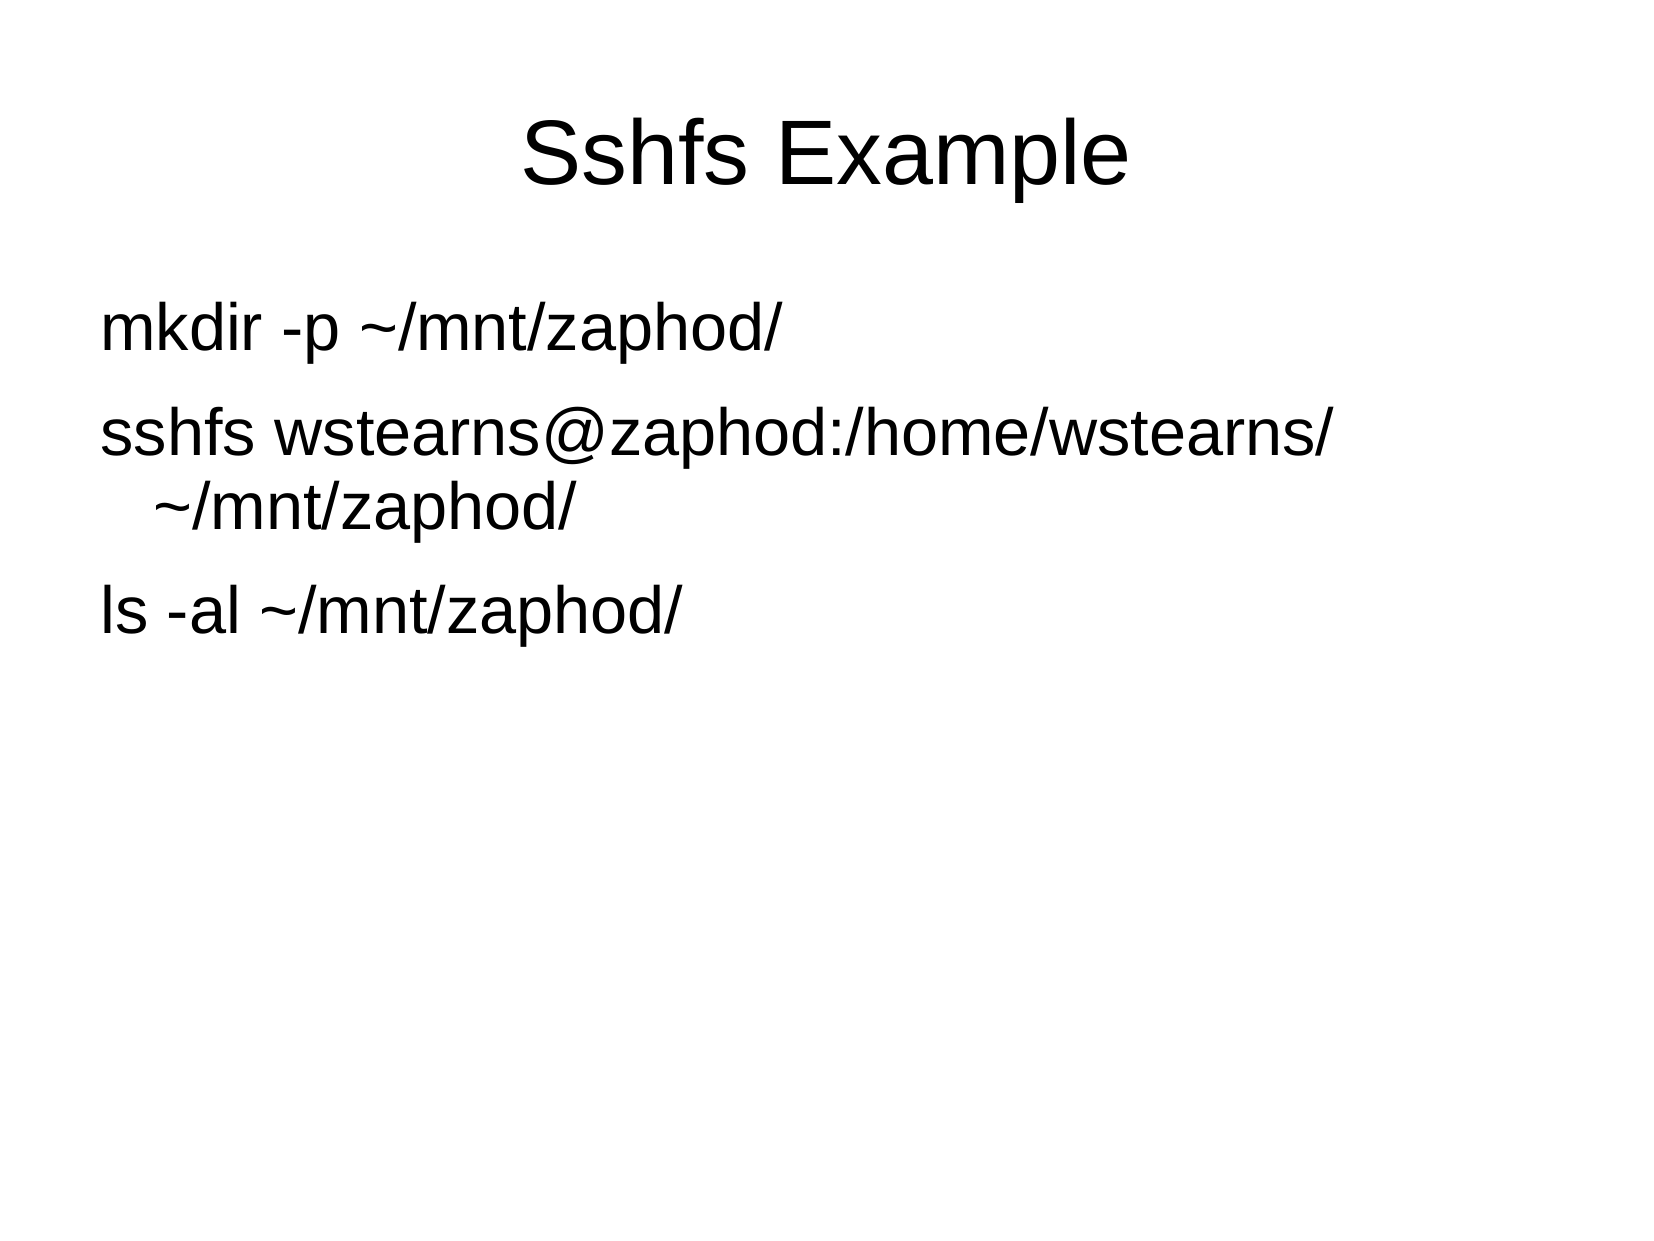

# Sshfs Example
mkdir -p ~/mnt/zaphod/
sshfs wstearns@zaphod:/home/wstearns/ ~/mnt/zaphod/
ls -al ~/mnt/zaphod/